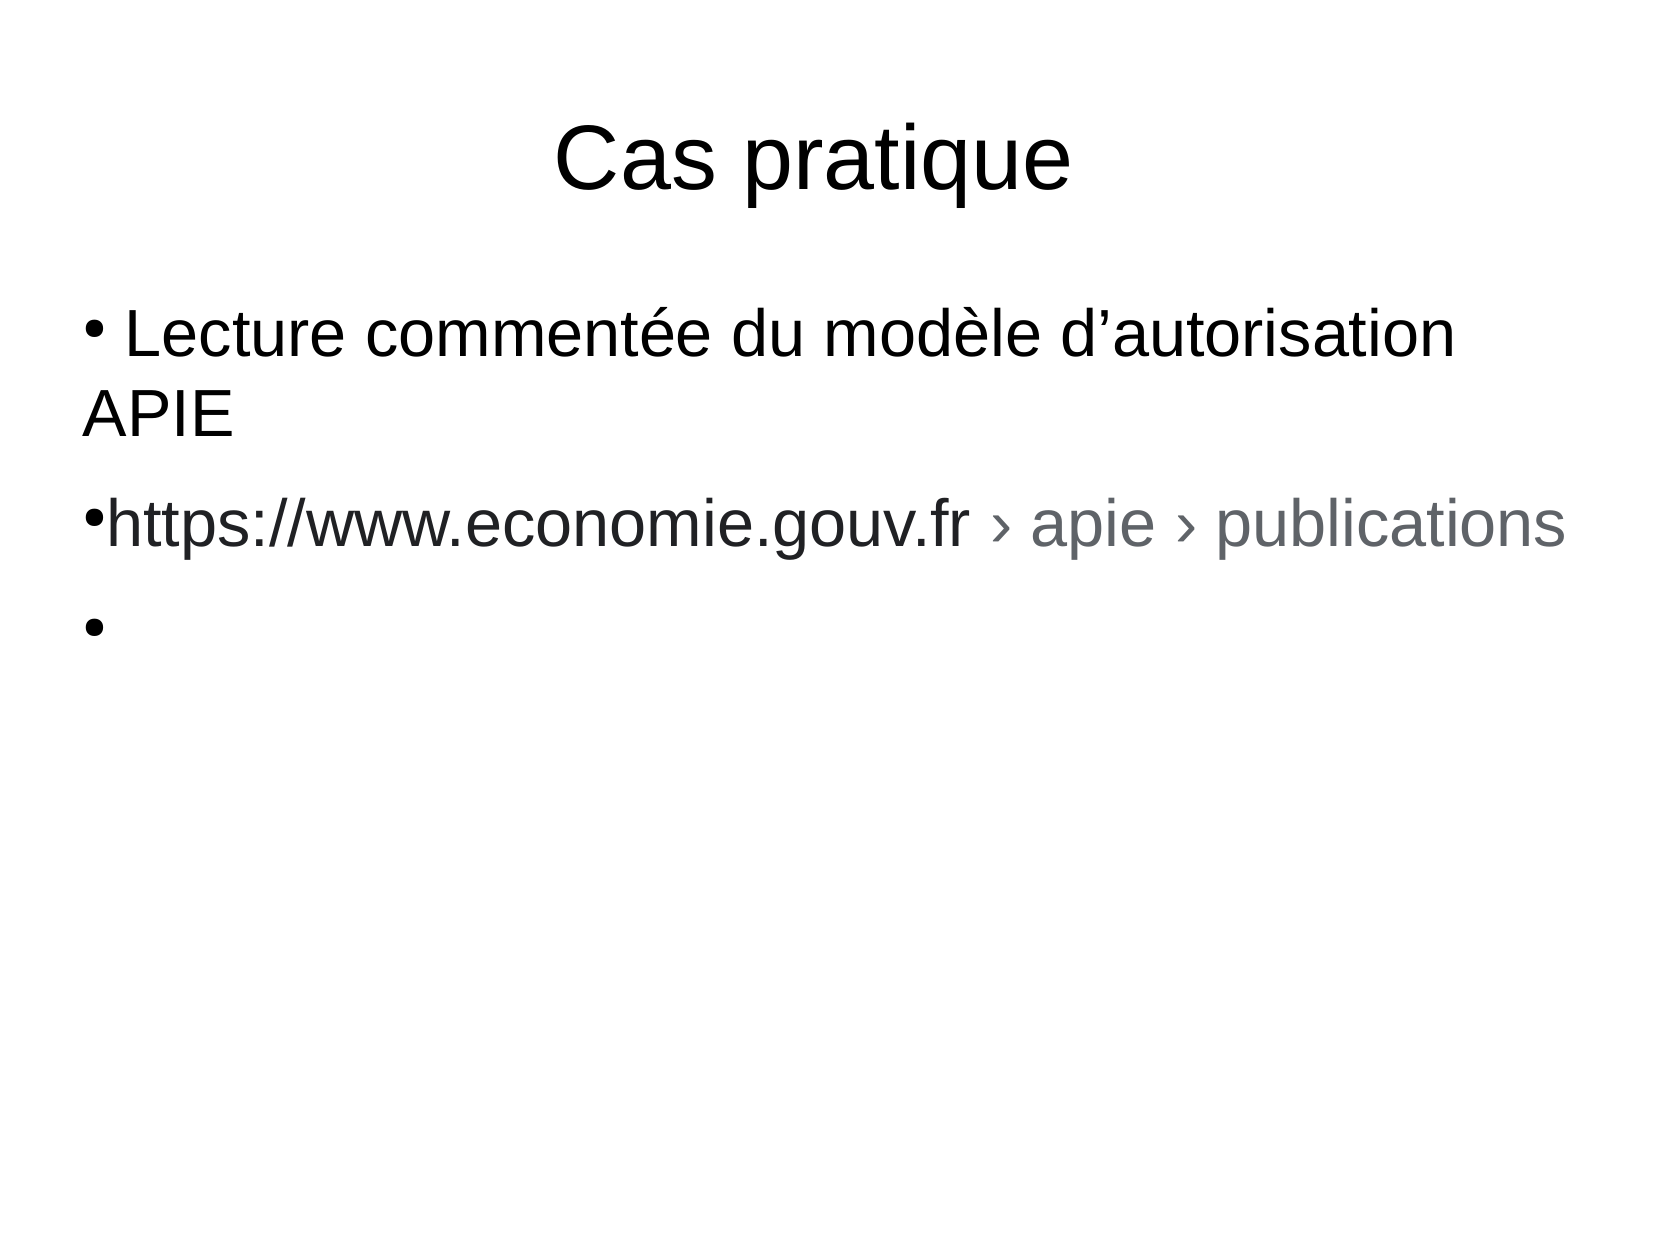

# Cas pratique
 Lecture commentée du modèle d’autorisation APIE
https://www.economie.gouv.fr › apie › publications